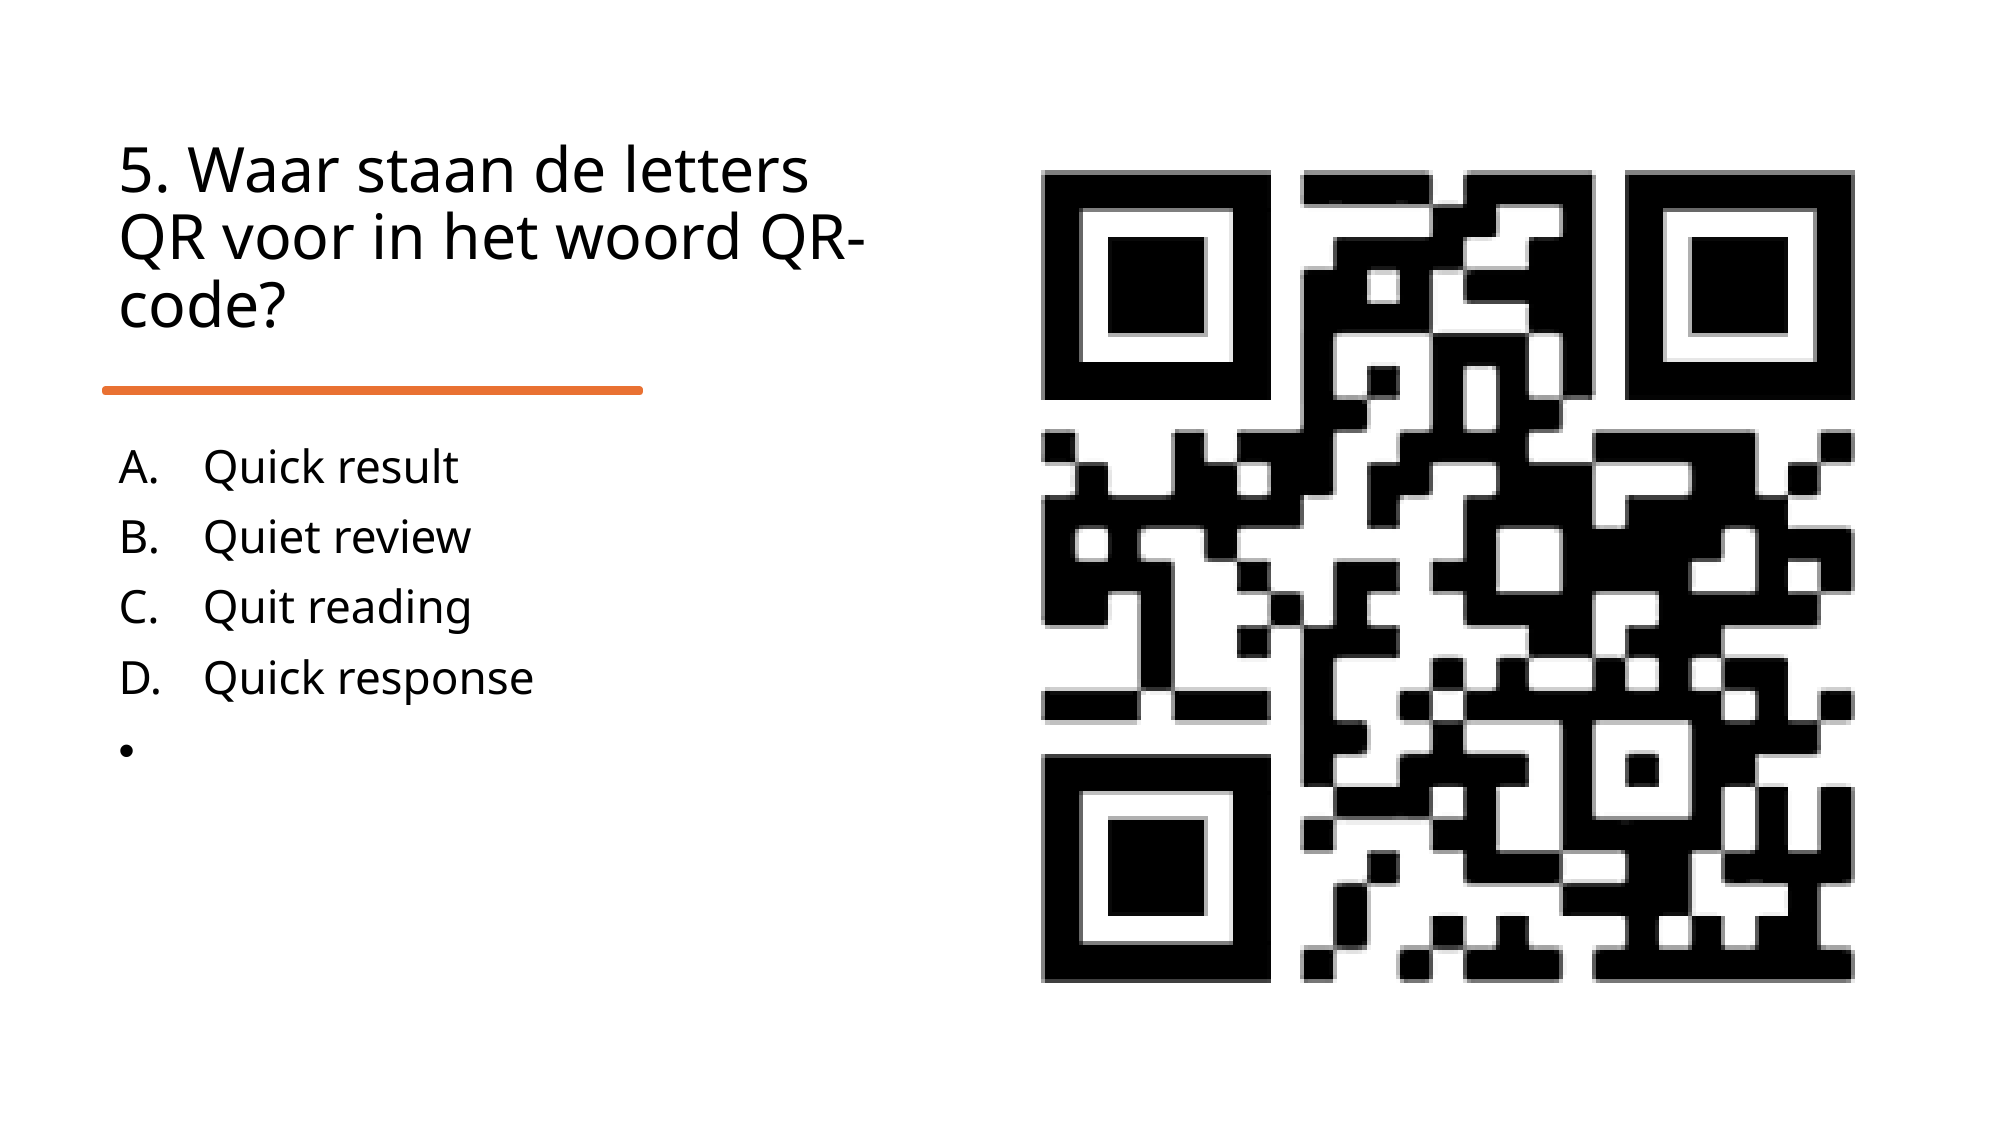

# 5. Waar staan de letters QR voor in het woord QR-code?
Quick result
Quiet review
Quit reading
Quick response